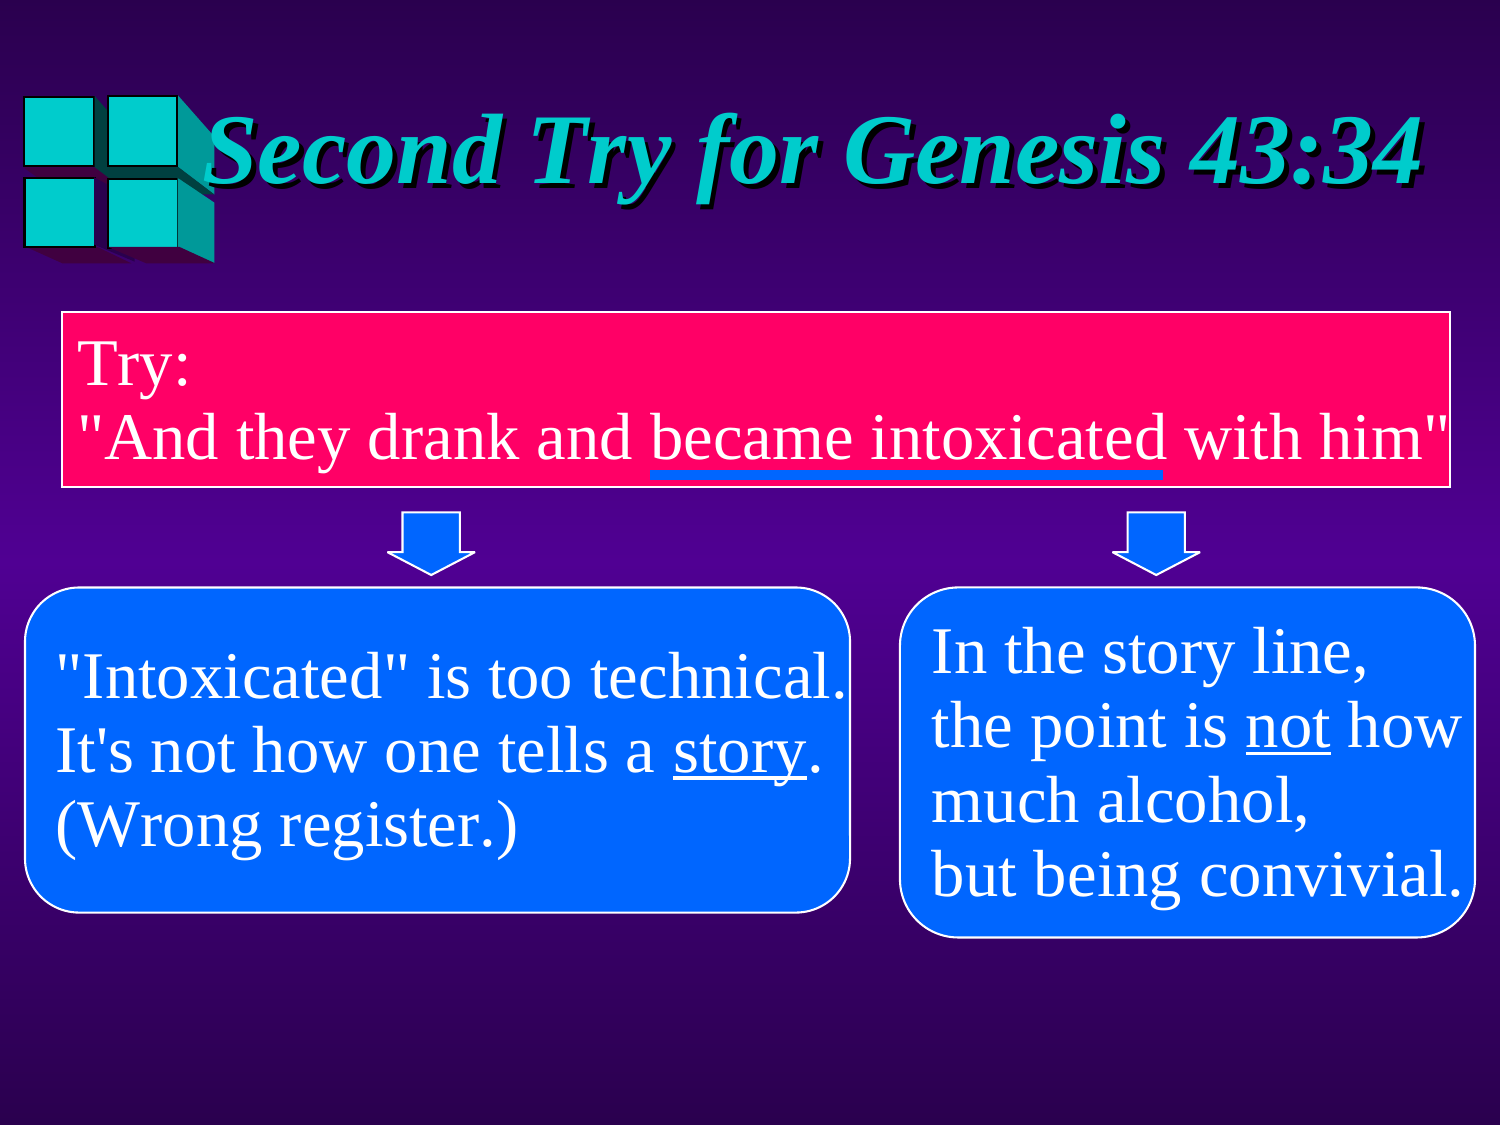

# Second Try for Genesis 43:34
Try:
"And they drank and became intoxicated with him"
"Intoxicated" is too technical.
It's not how one tells a story.
(Wrong register.)
In the story line,
the point is not how
much alcohol,
but being convivial.